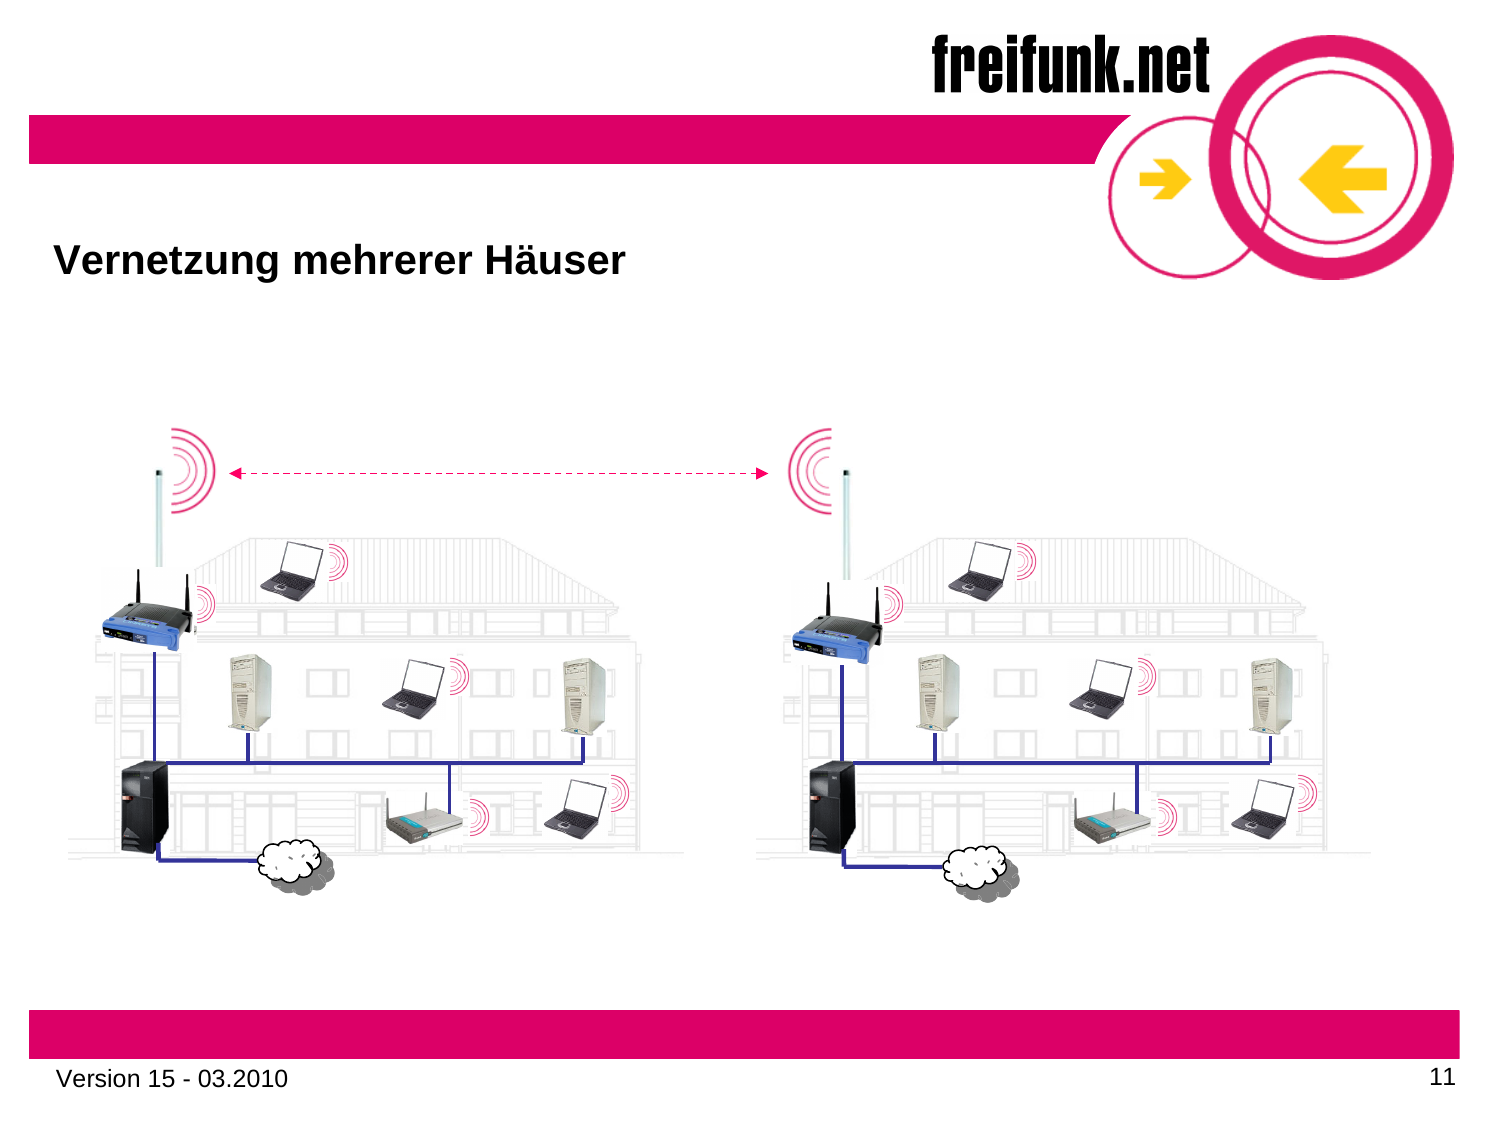

Vernetzung mehrerer Häuser
11
Version 15 - 03.2010